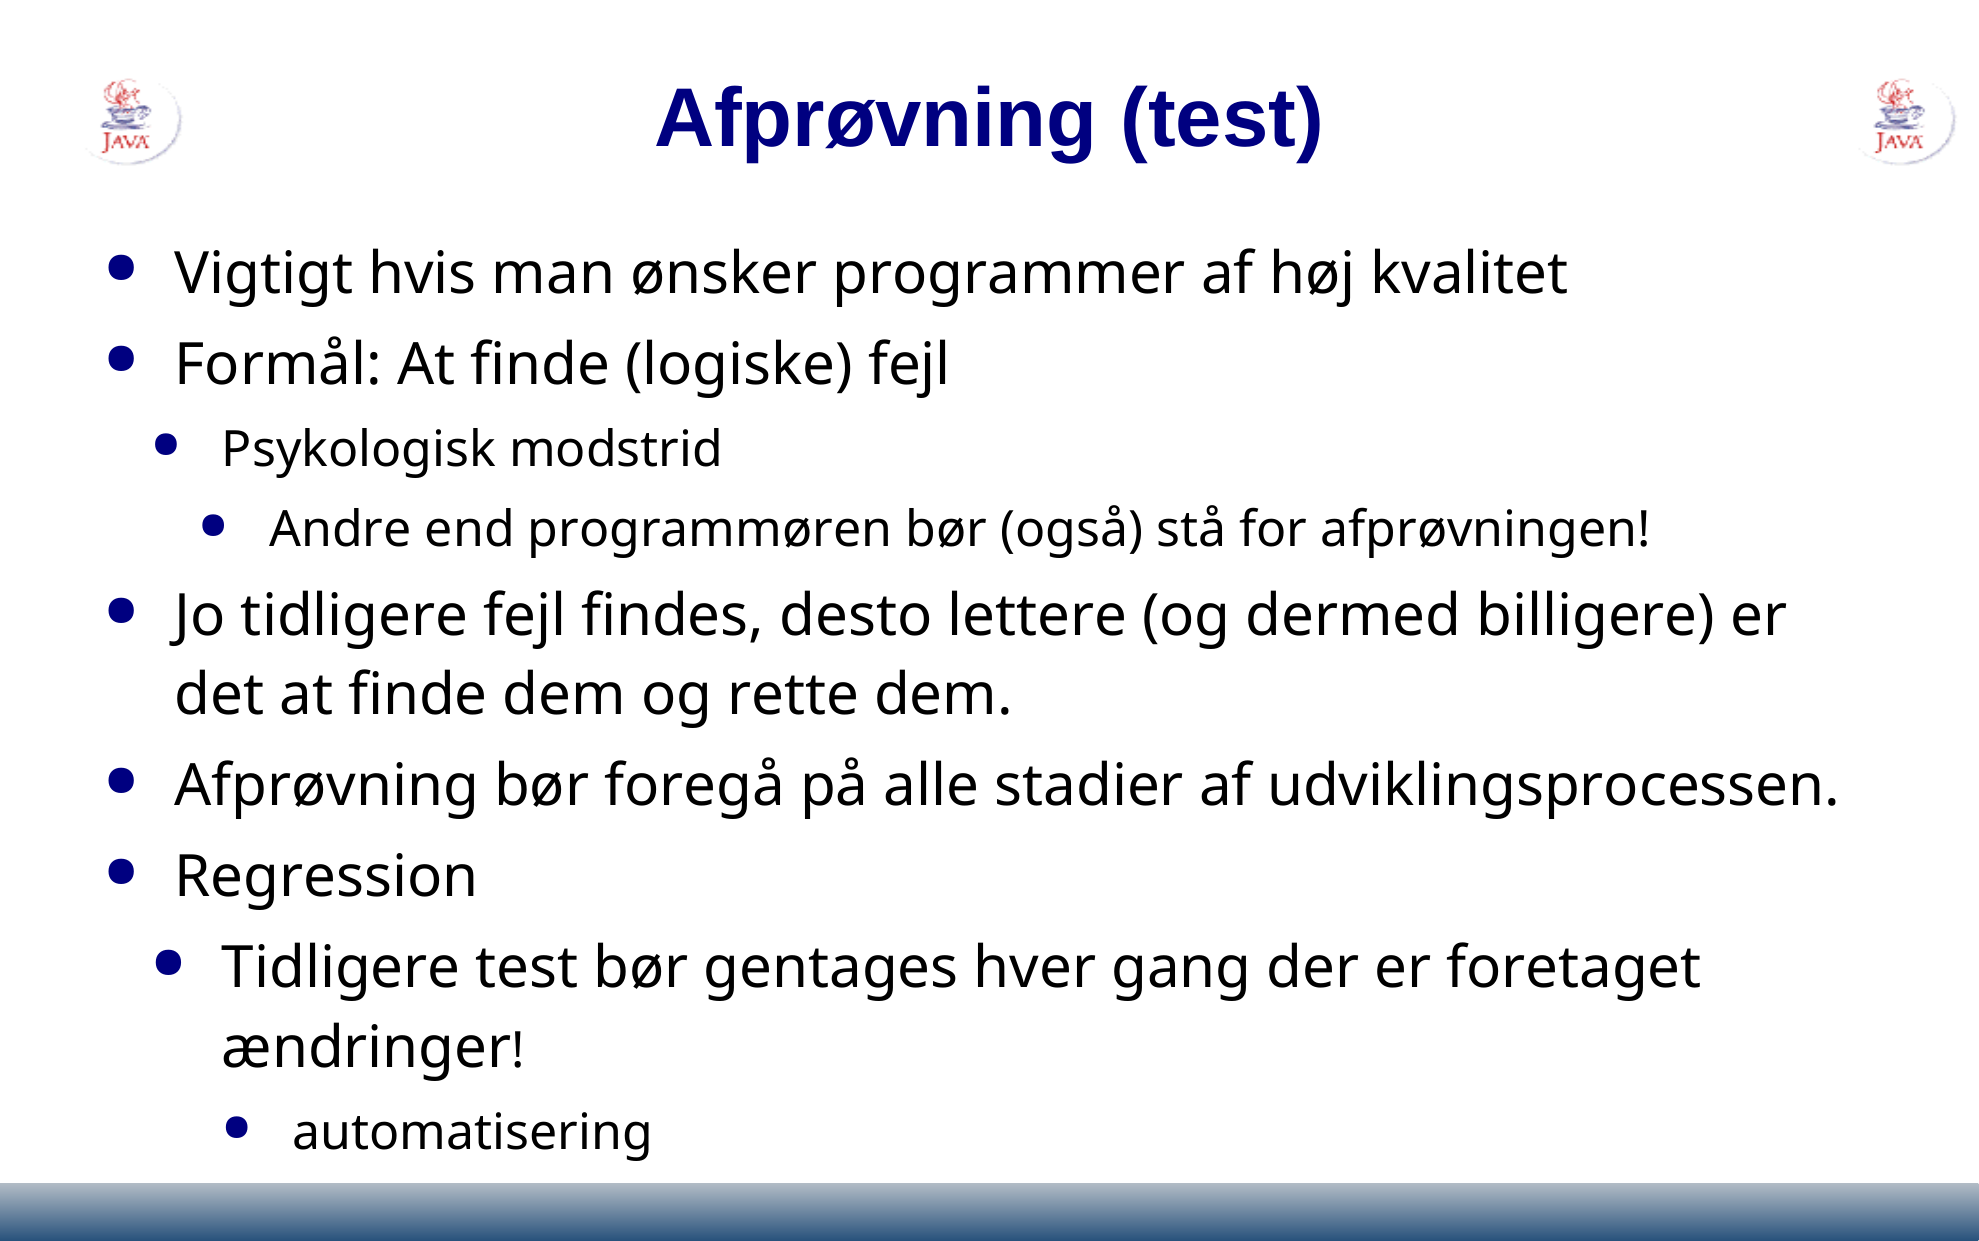

# Afprøvning (test)
Vigtigt hvis man ønsker programmer af høj kvalitet
Formål: At finde (logiske) fejl
Psykologisk modstrid
Andre end programmøren bør (også) stå for afprøvningen!
Jo tidligere fejl findes, desto lettere (og dermed billigere) er det at finde dem og rette dem.
Afprøvning bør foregå på alle stadier af udviklingsprocessen.
Regression
Tidligere test bør gentages hver gang der er foretaget ændringer!
automatisering